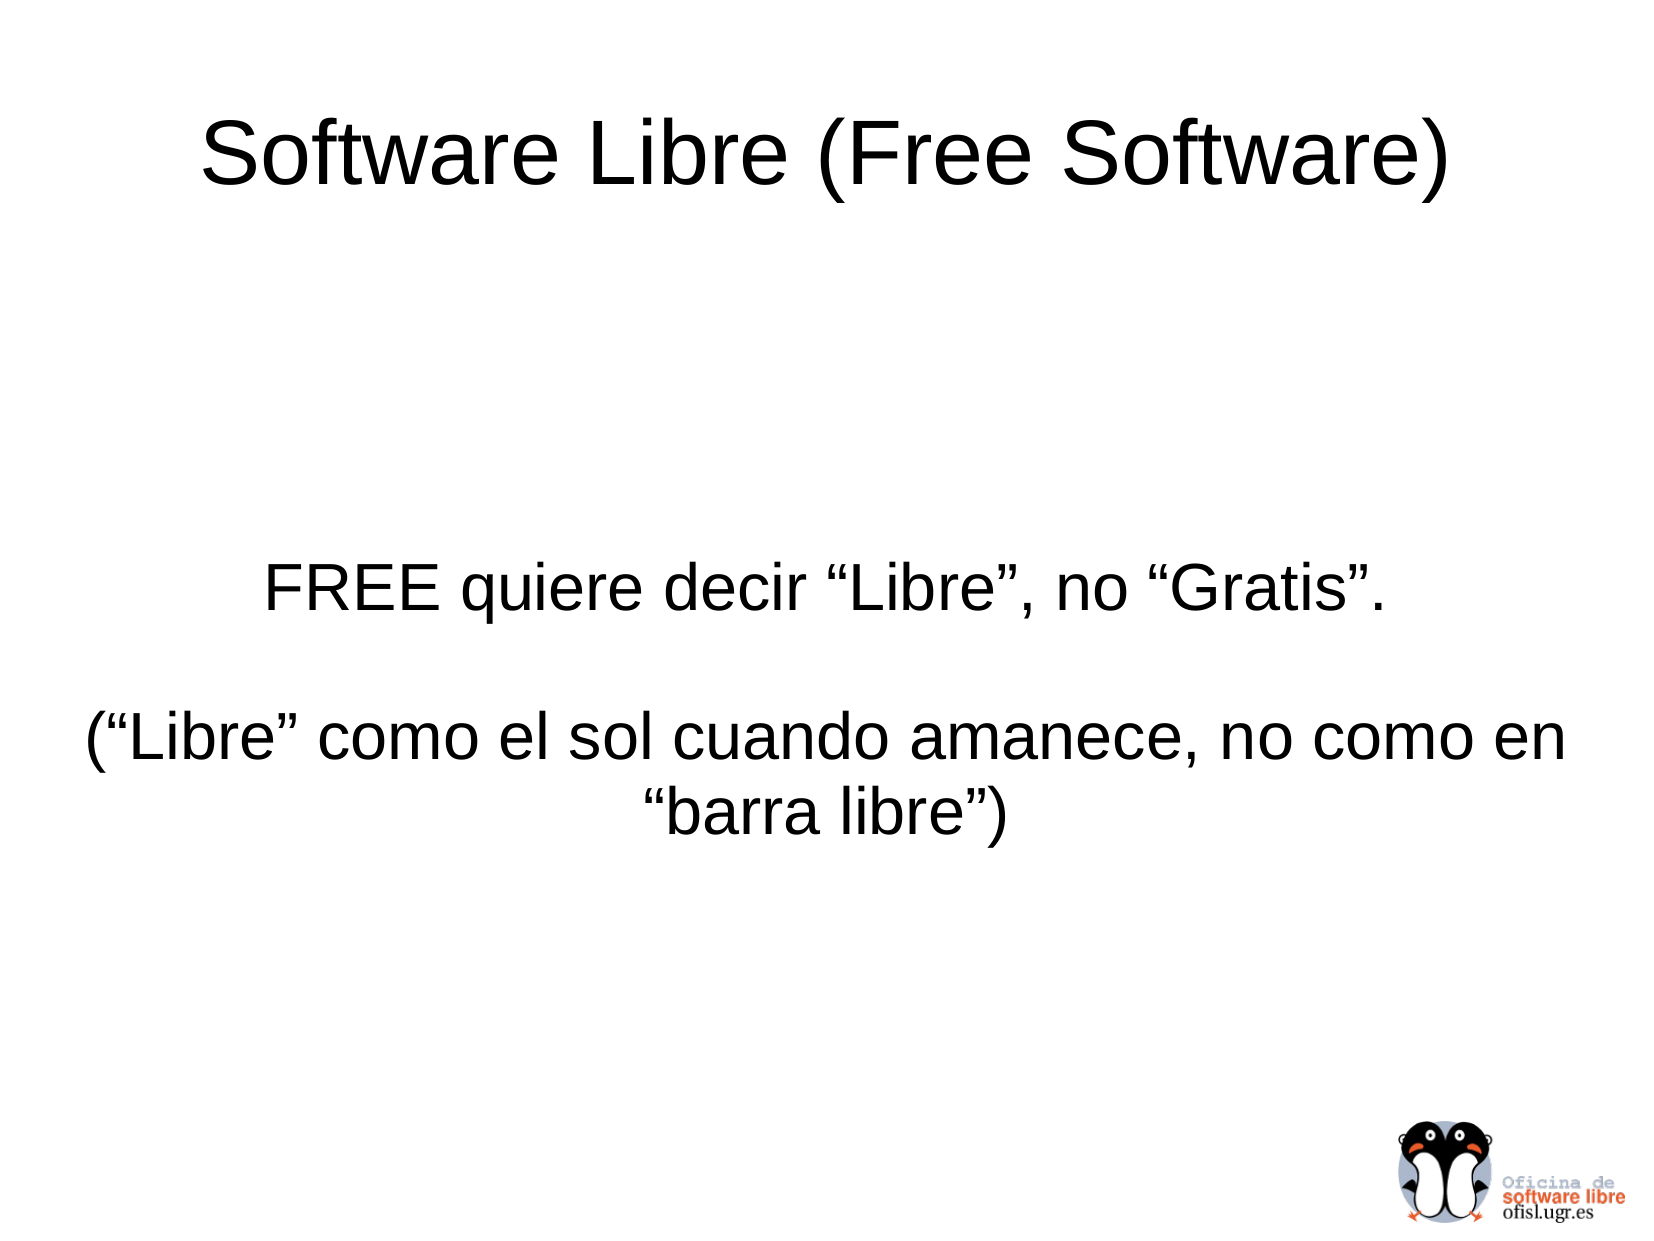

# Software Libre (Free Software)
FREE quiere decir “Libre”, no “Gratis”.
(“Libre” como el sol cuando amanece, no como en “barra libre”)